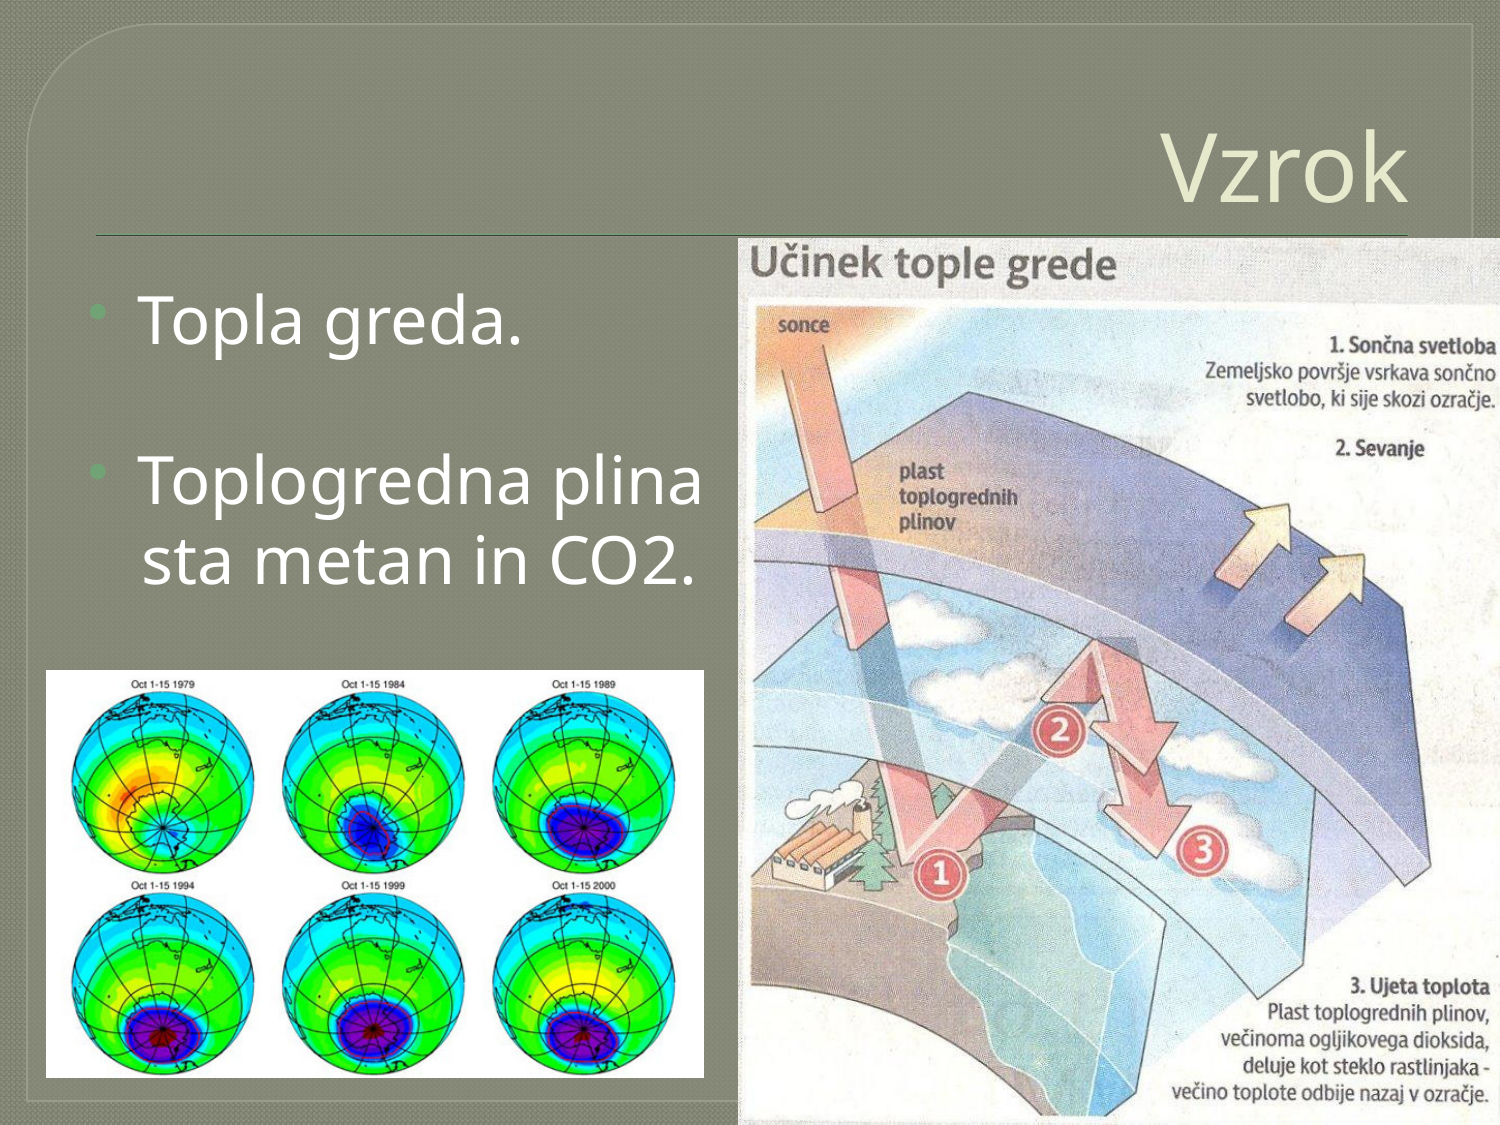

# Vzrok
Topla greda.
Toplogredna plina
 sta metan in CO2.